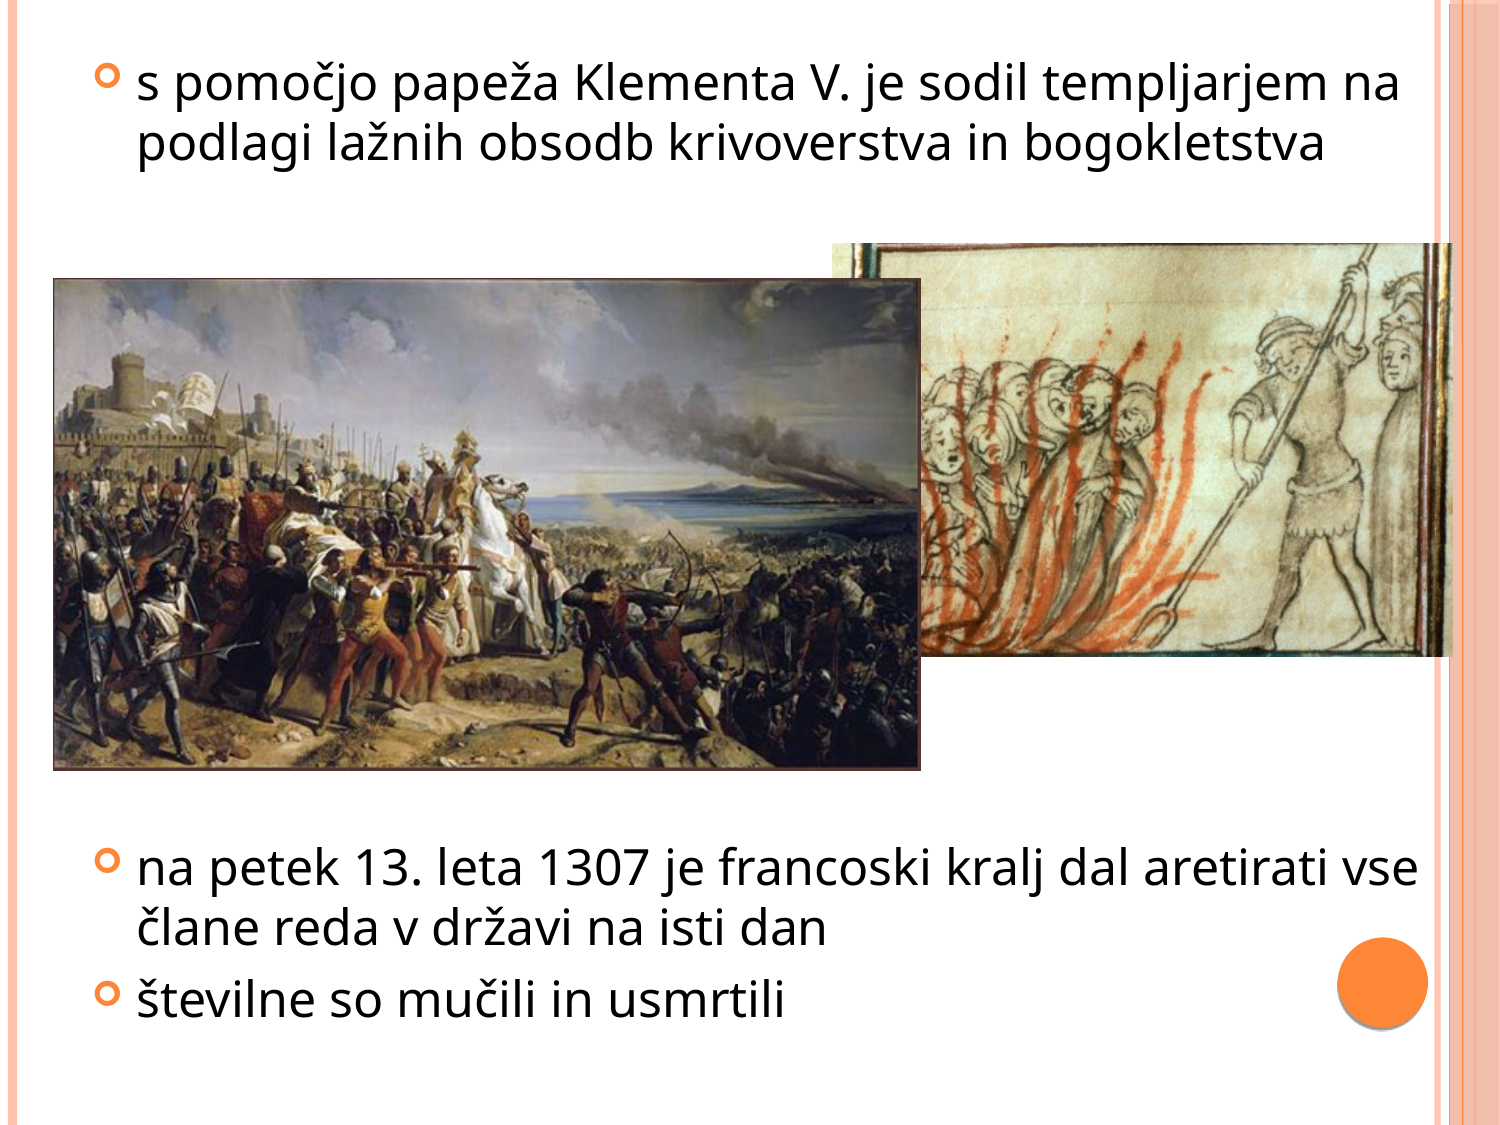

s pomočjo papeža Klementa V. je sodil templjarjem na podlagi lažnih obsodb krivoverstva in bogokletstva
na petek 13. leta 1307 je francoski kralj dal aretirati vse člane reda v državi na isti dan
številne so mučili in usmrtili
#